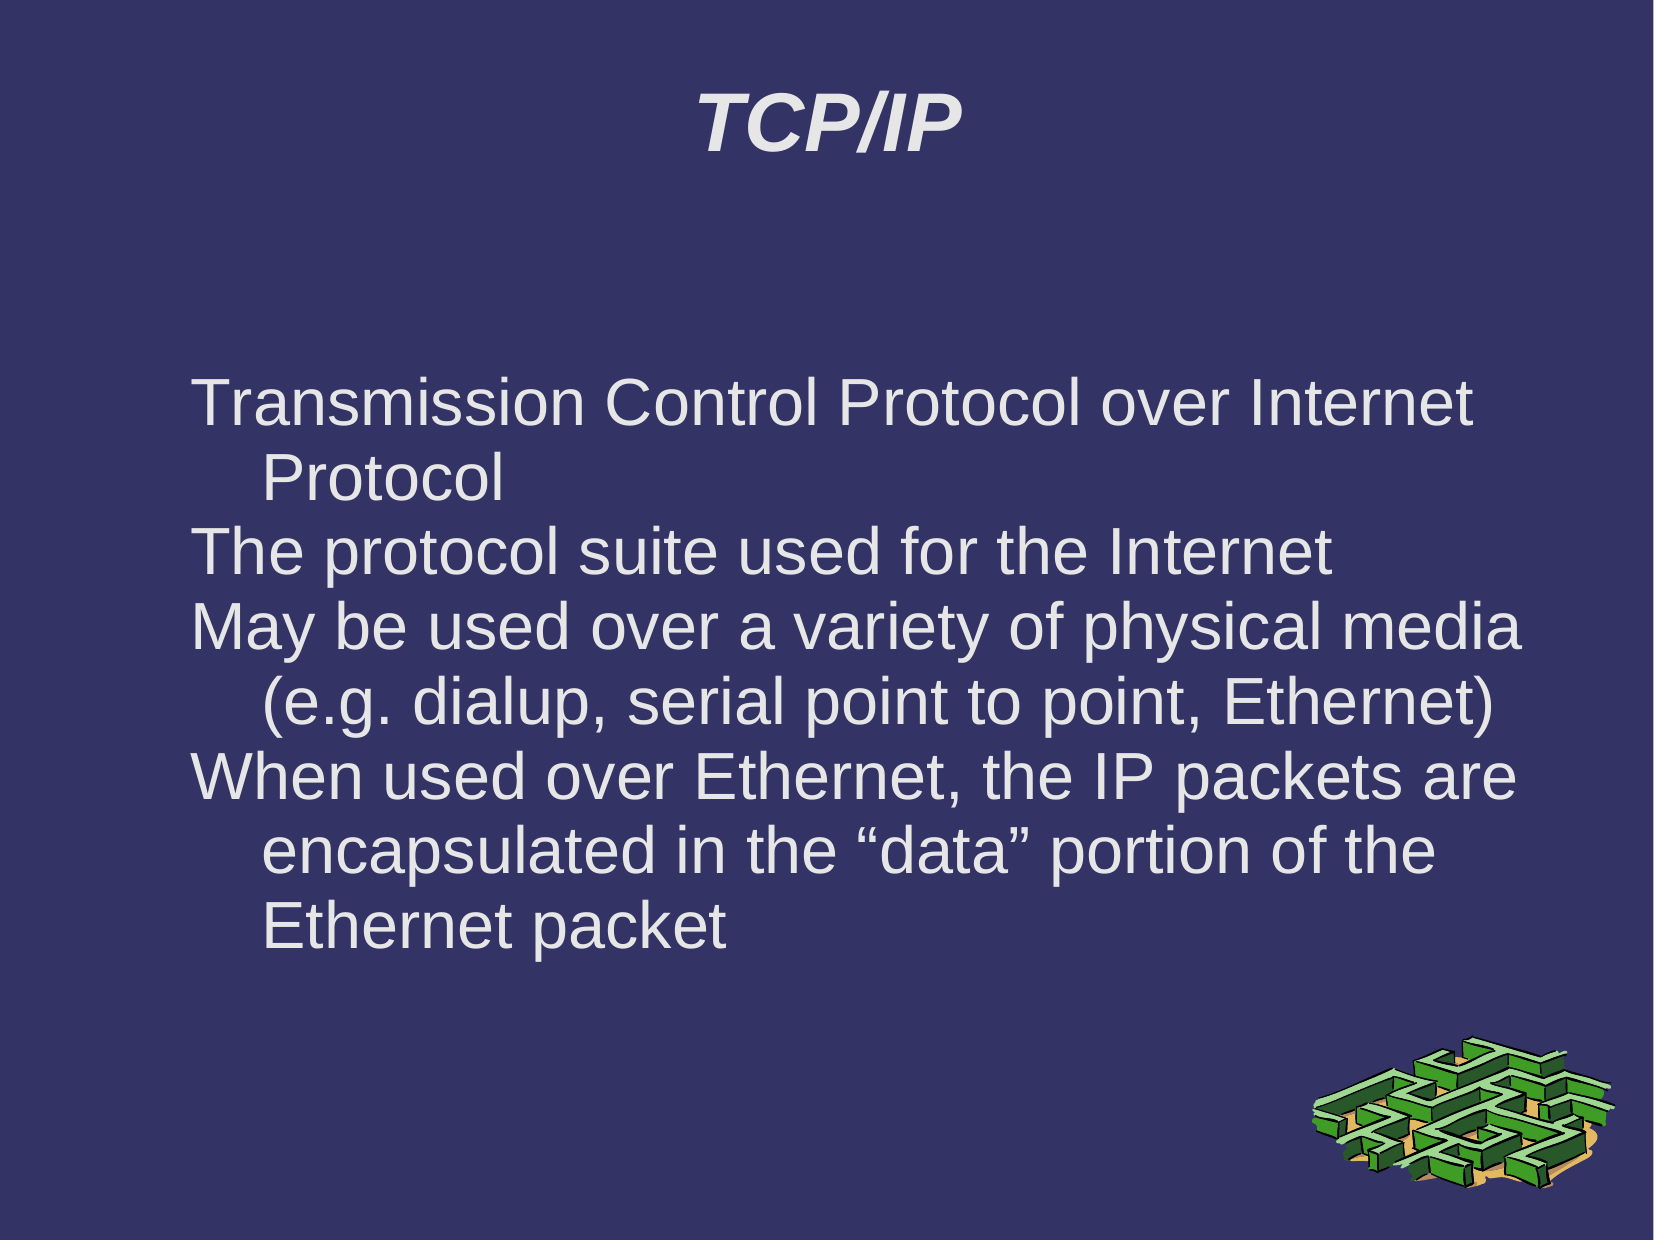

# TCP/IP
Transmission Control Protocol over Internet Protocol
The protocol suite used for the Internet
May be used over a variety of physical media (e.g. dialup, serial point to point, Ethernet)
When used over Ethernet, the IP packets are encapsulated in the “data” portion of the Ethernet packet